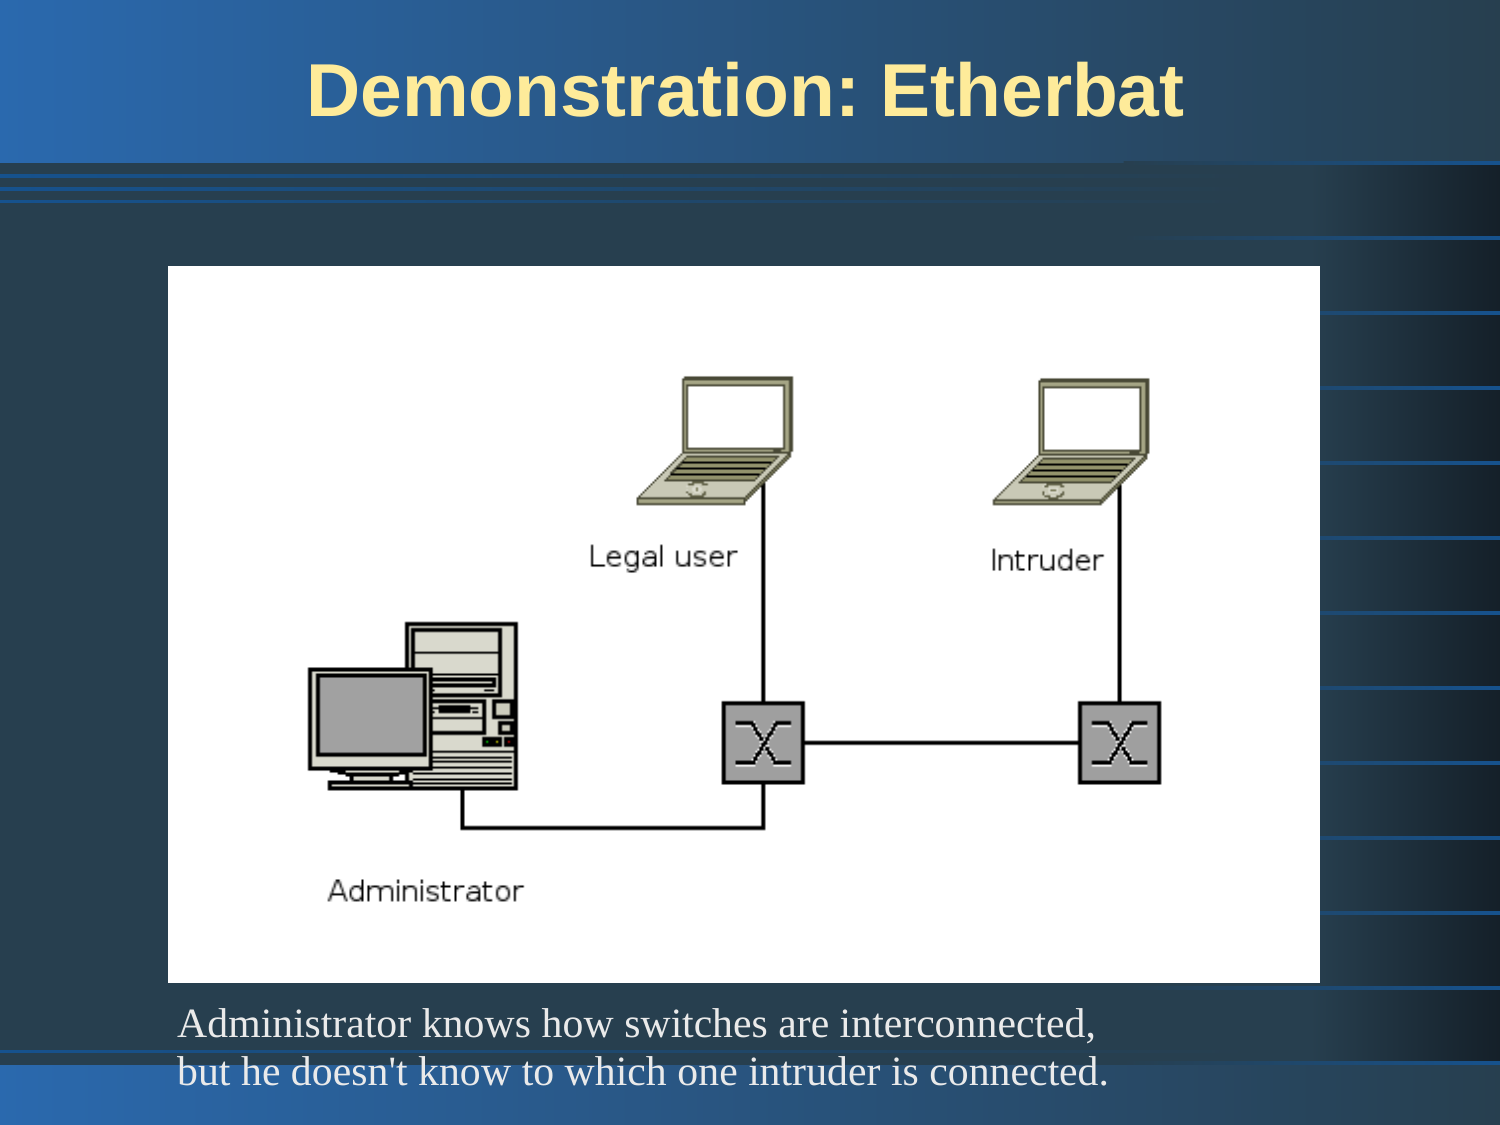

# Demonstration: Etherbat
Administrator knows how switches are interconnected,
but he doesn't know to which one intruder is connected.